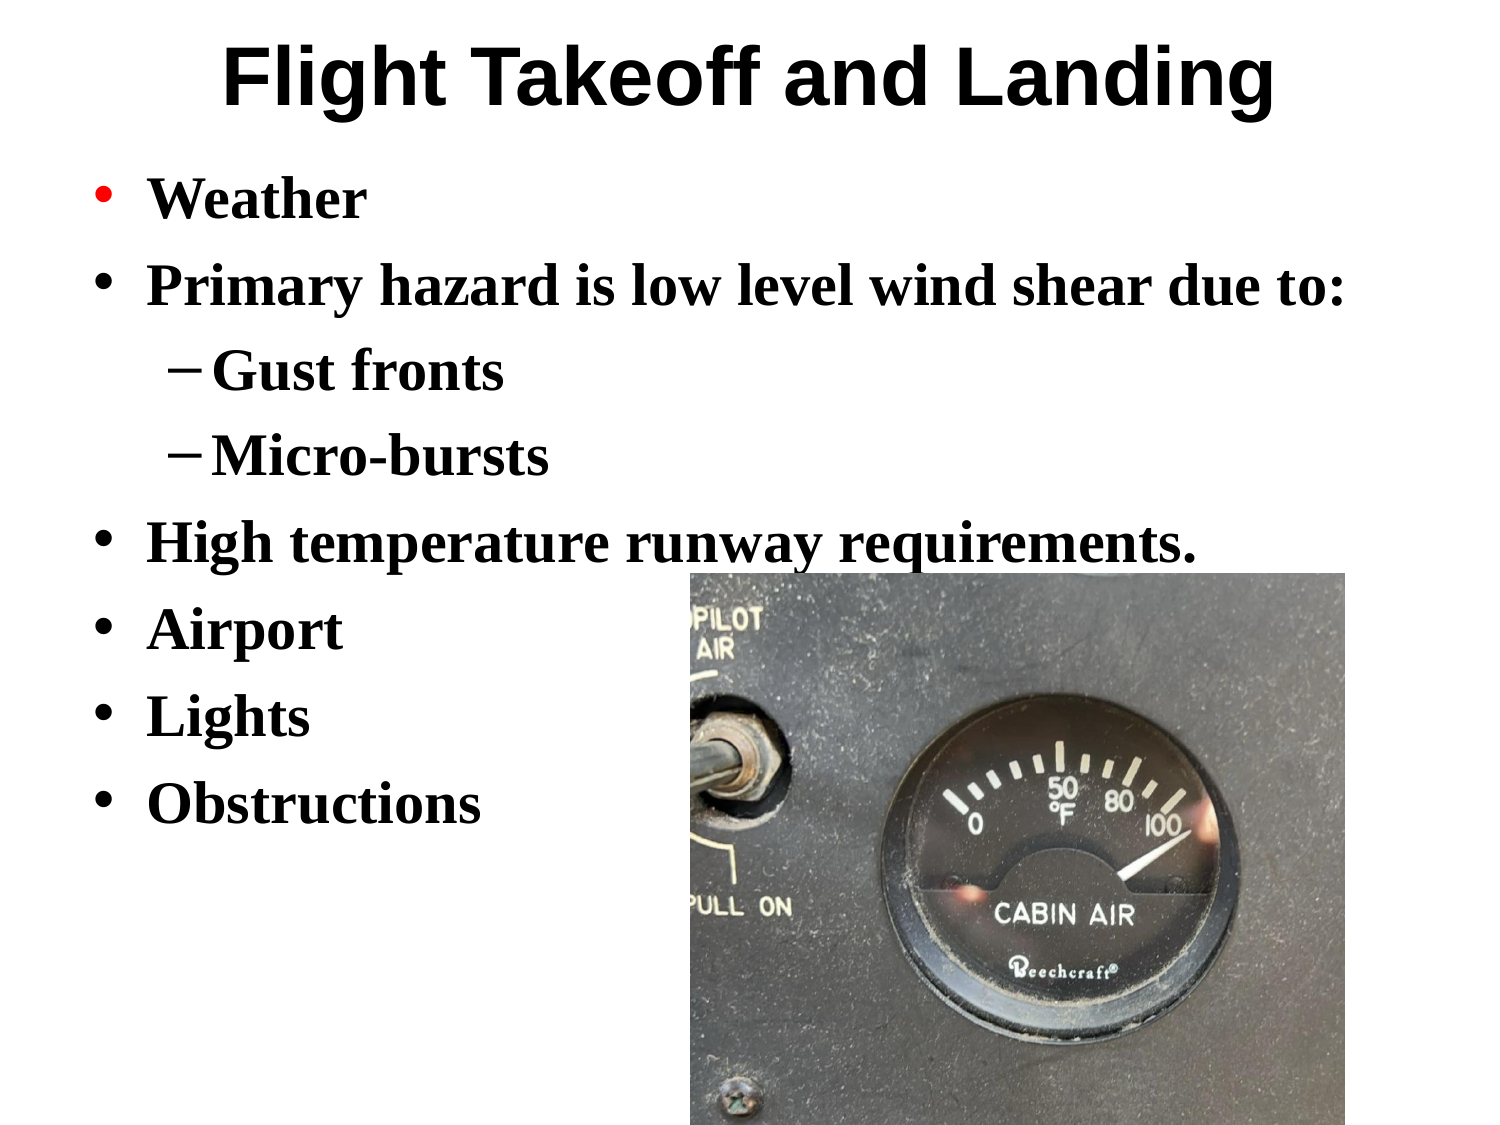

Flight Takeoff and Landing
Weather
Primary hazard is low level wind shear due to:
Gust fronts
Micro-bursts
High temperature runway requirements.
Airport
Lights
Obstructions